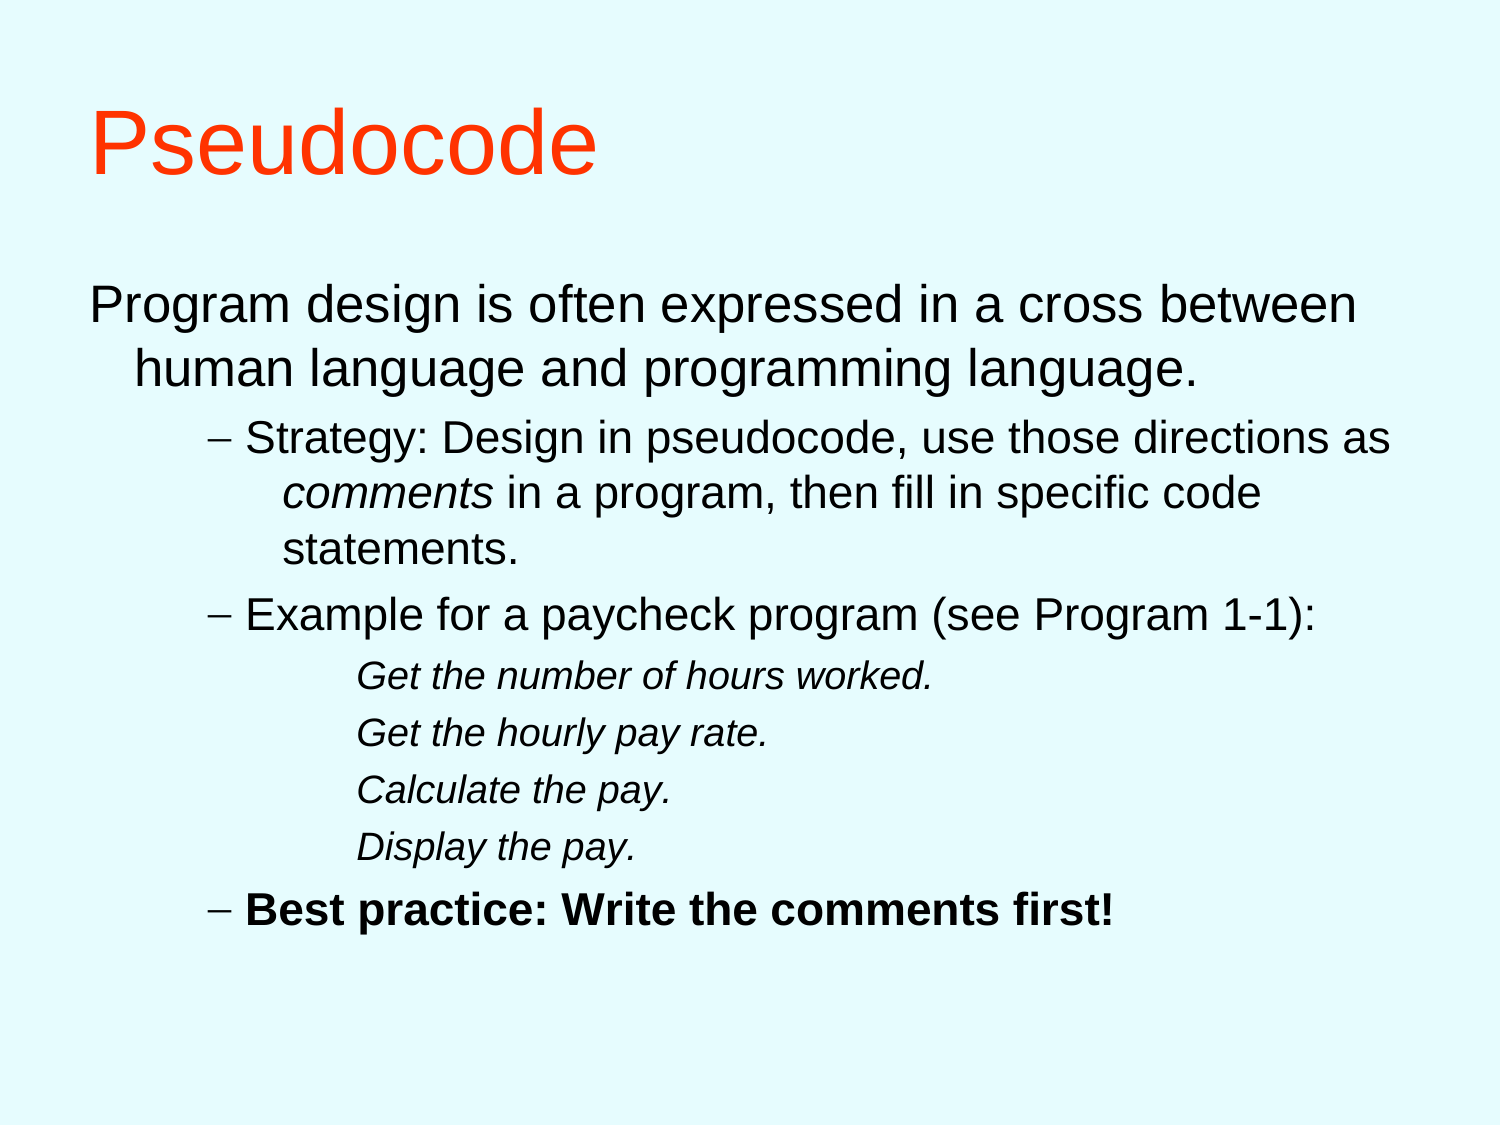

# Pseudocode
Program design is often expressed in a cross between human language and programming language.
Strategy: Design in pseudocode, use those directions as comments in a program, then fill in specific code statements.
Example for a paycheck program (see Program 1-1):
Get the number of hours worked.
Get the hourly pay rate.
Calculate the pay.
Display the pay.
Best practice: Write the comments first!